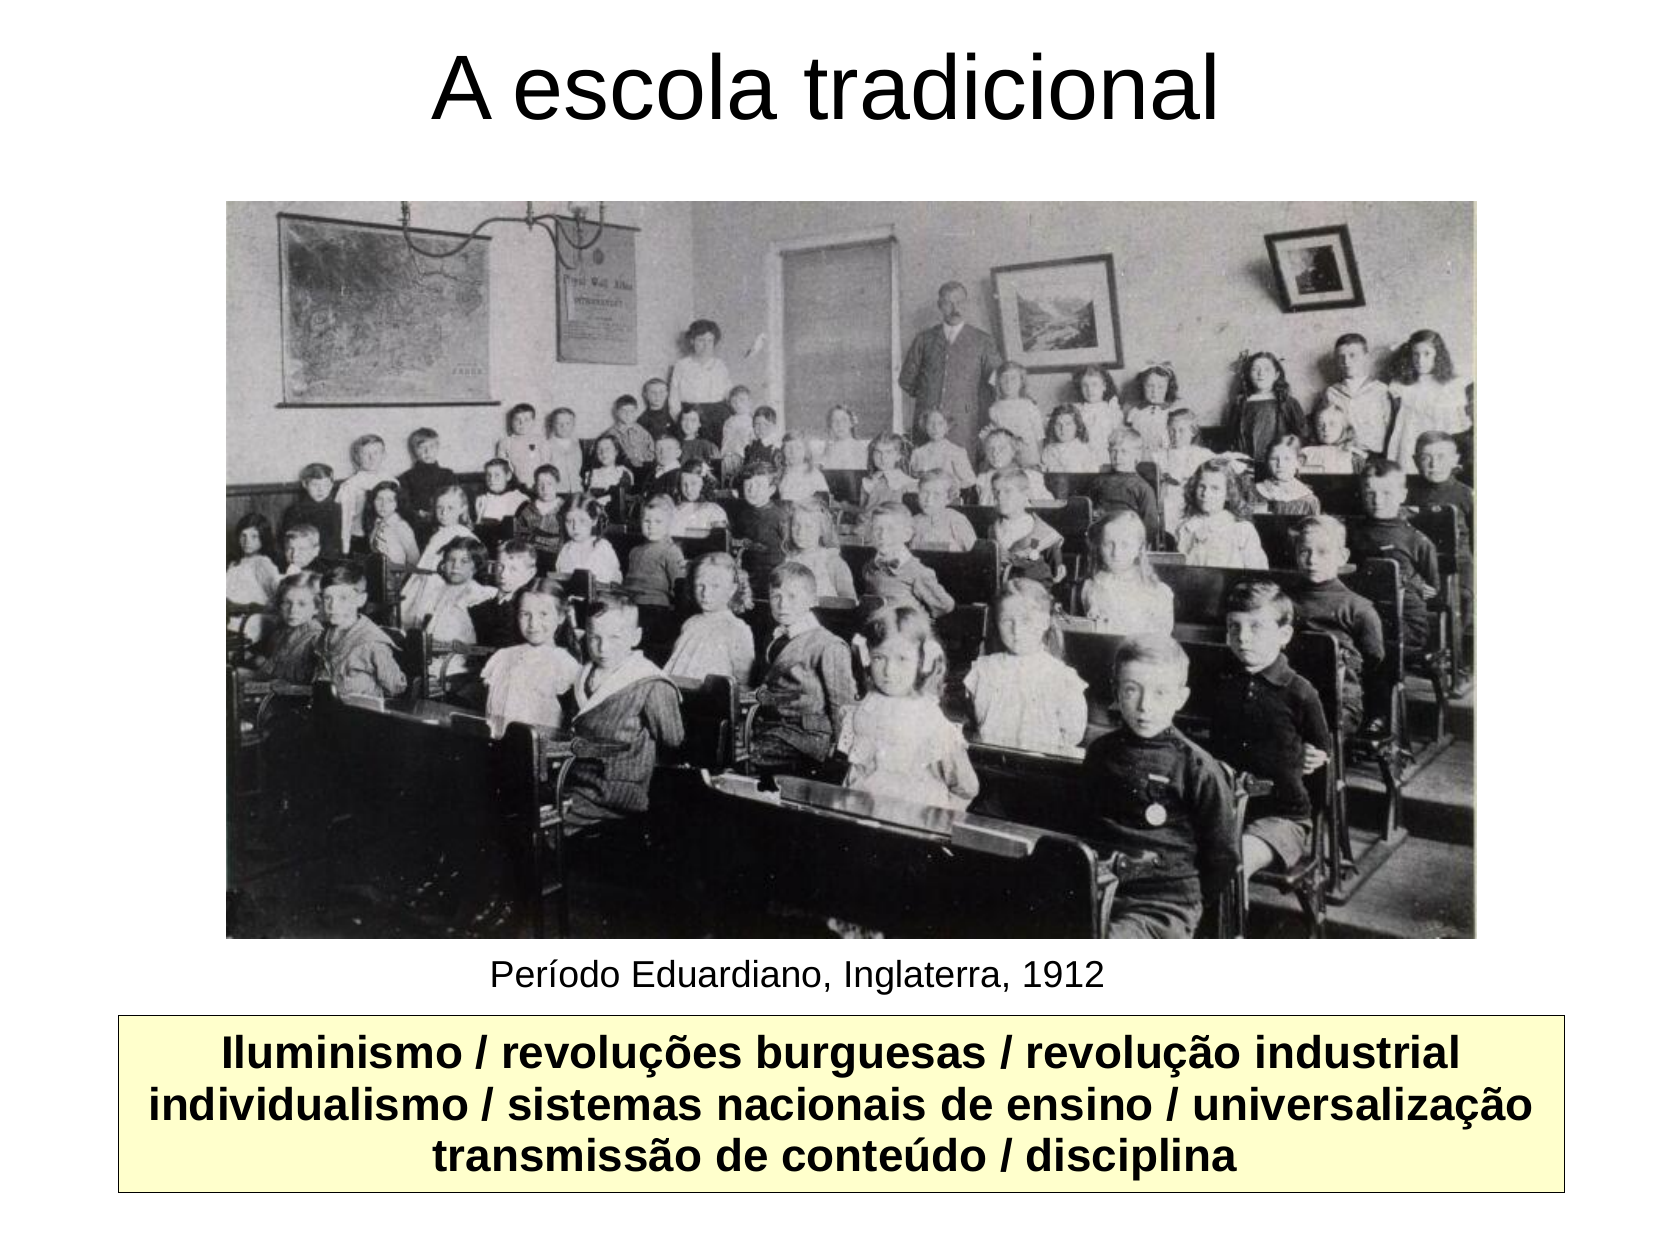

# A escola tradicional
Período Eduardiano, Inglaterra, 1912
Iluminismo / revoluções burguesas / revolução industrial
individualismo / sistemas nacionais de ensino / universalização
transmissão de conteúdo / disciplina